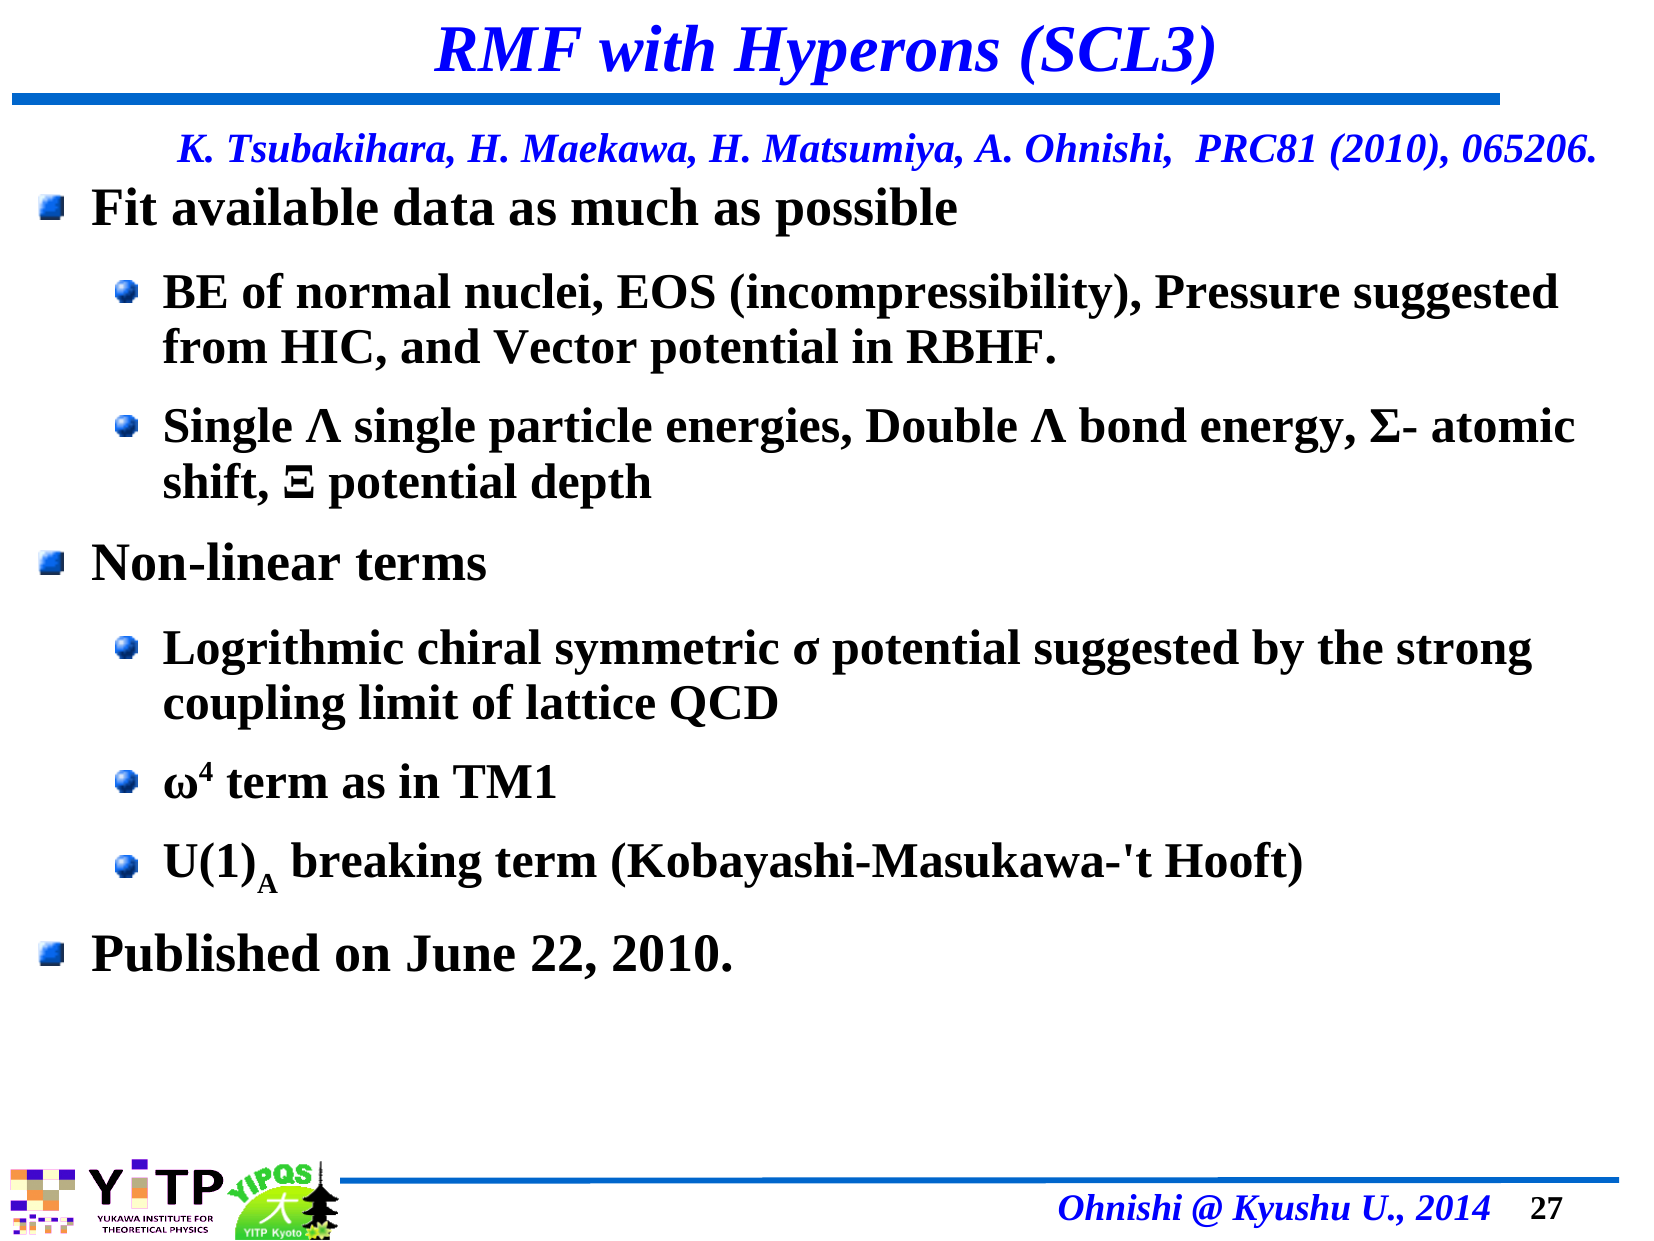

# RMF with Hyperons (SCL3)
K. Tsubakihara, H. Maekawa, H. Matsumiya, A. Ohnishi, PRC81 (2010), 065206.
Fit available data as much as possible
BE of normal nuclei, EOS (incompressibility), Pressure suggested from HIC, and Vector potential in RBHF.
Single Λ single particle energies, Double Λ bond energy, Σ- atomic shift, Ξ potential depth
Non-linear terms
Logrithmic chiral symmetric σ potential suggested by the strong coupling limit of lattice QCD
ω4 term as in TM1
U(1)A breaking term (Kobayashi-Masukawa-'t Hooft)
Published on June 22, 2010.